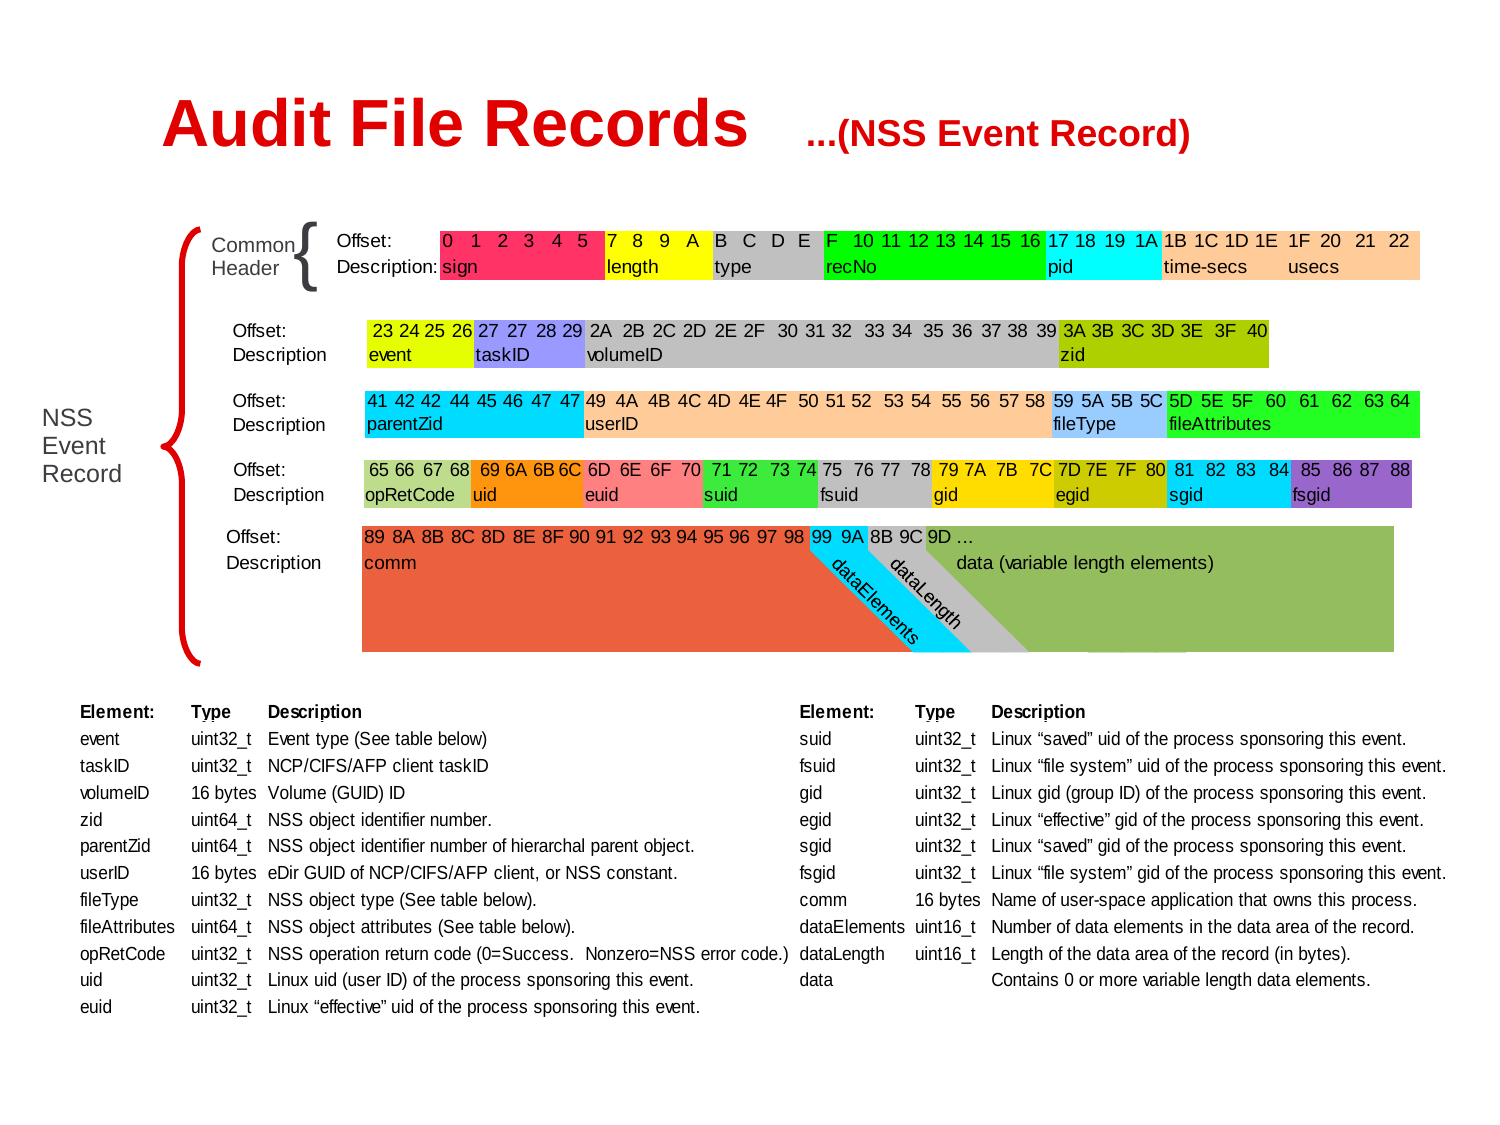

# Audit File Records ...(NSS Event Record)
{
Common
Header
NSS
Event
Record